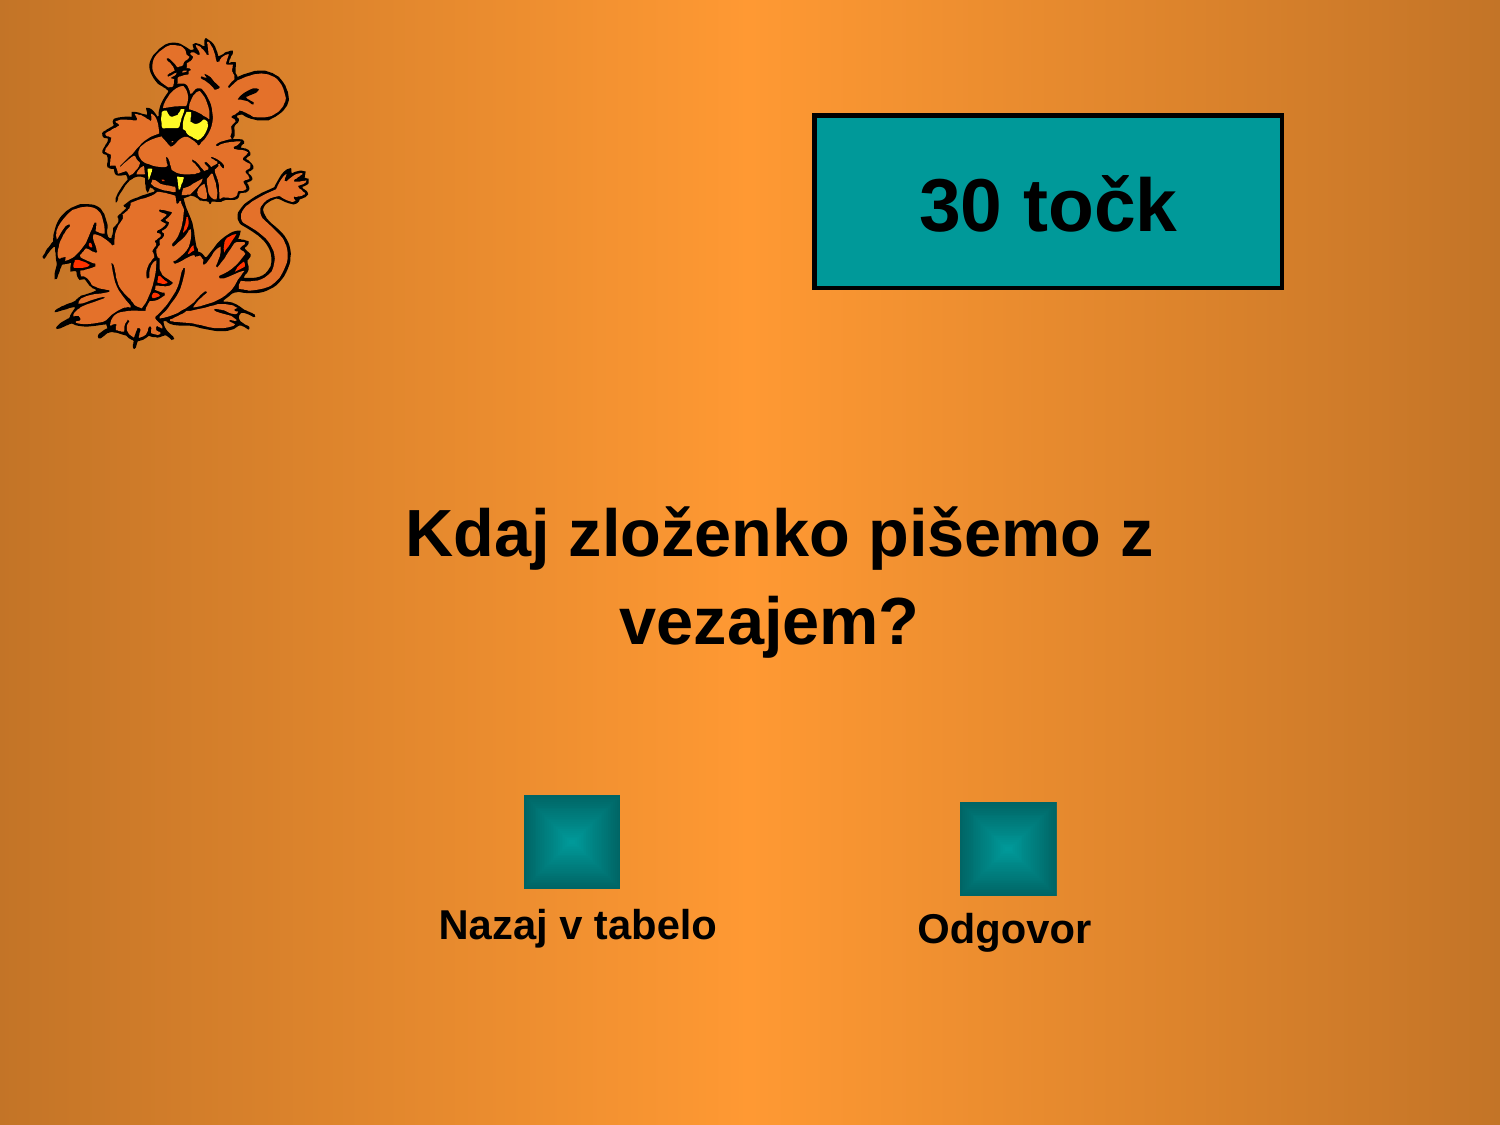

30 točk
# Kdaj zloženko pišemo z vezajem?
Nazaj v tabelo
Odgovor